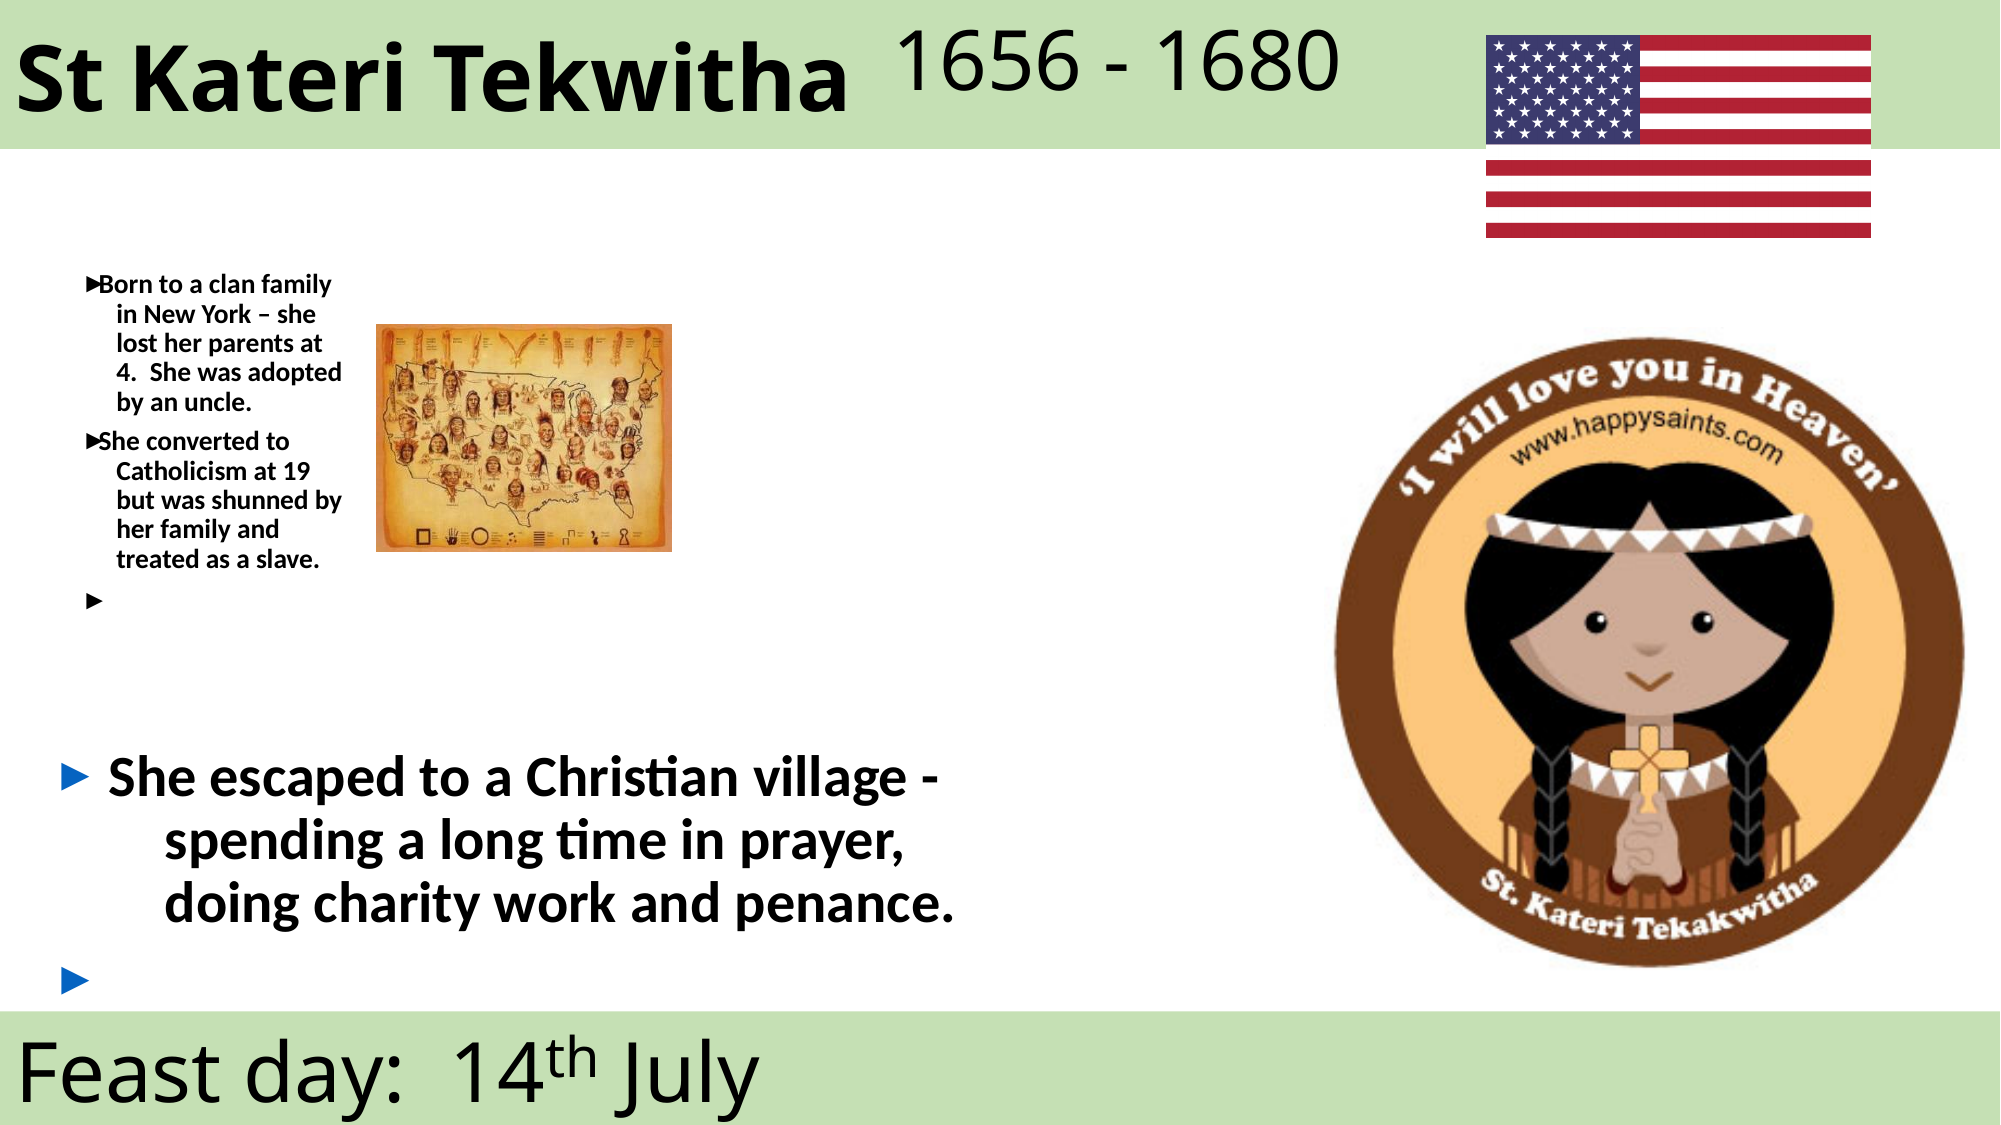

St Kateri Tekwitha
1656 - 1680
# Born to a clan family in New York – she lost her parents at 4. She was adopted by an uncle.
She converted to Catholicism at 19 but was shunned by her family and treated as a slave.
She escaped to a Christian village - spending a long time in prayer, doing charity work and penance.
Feast day: 14th July